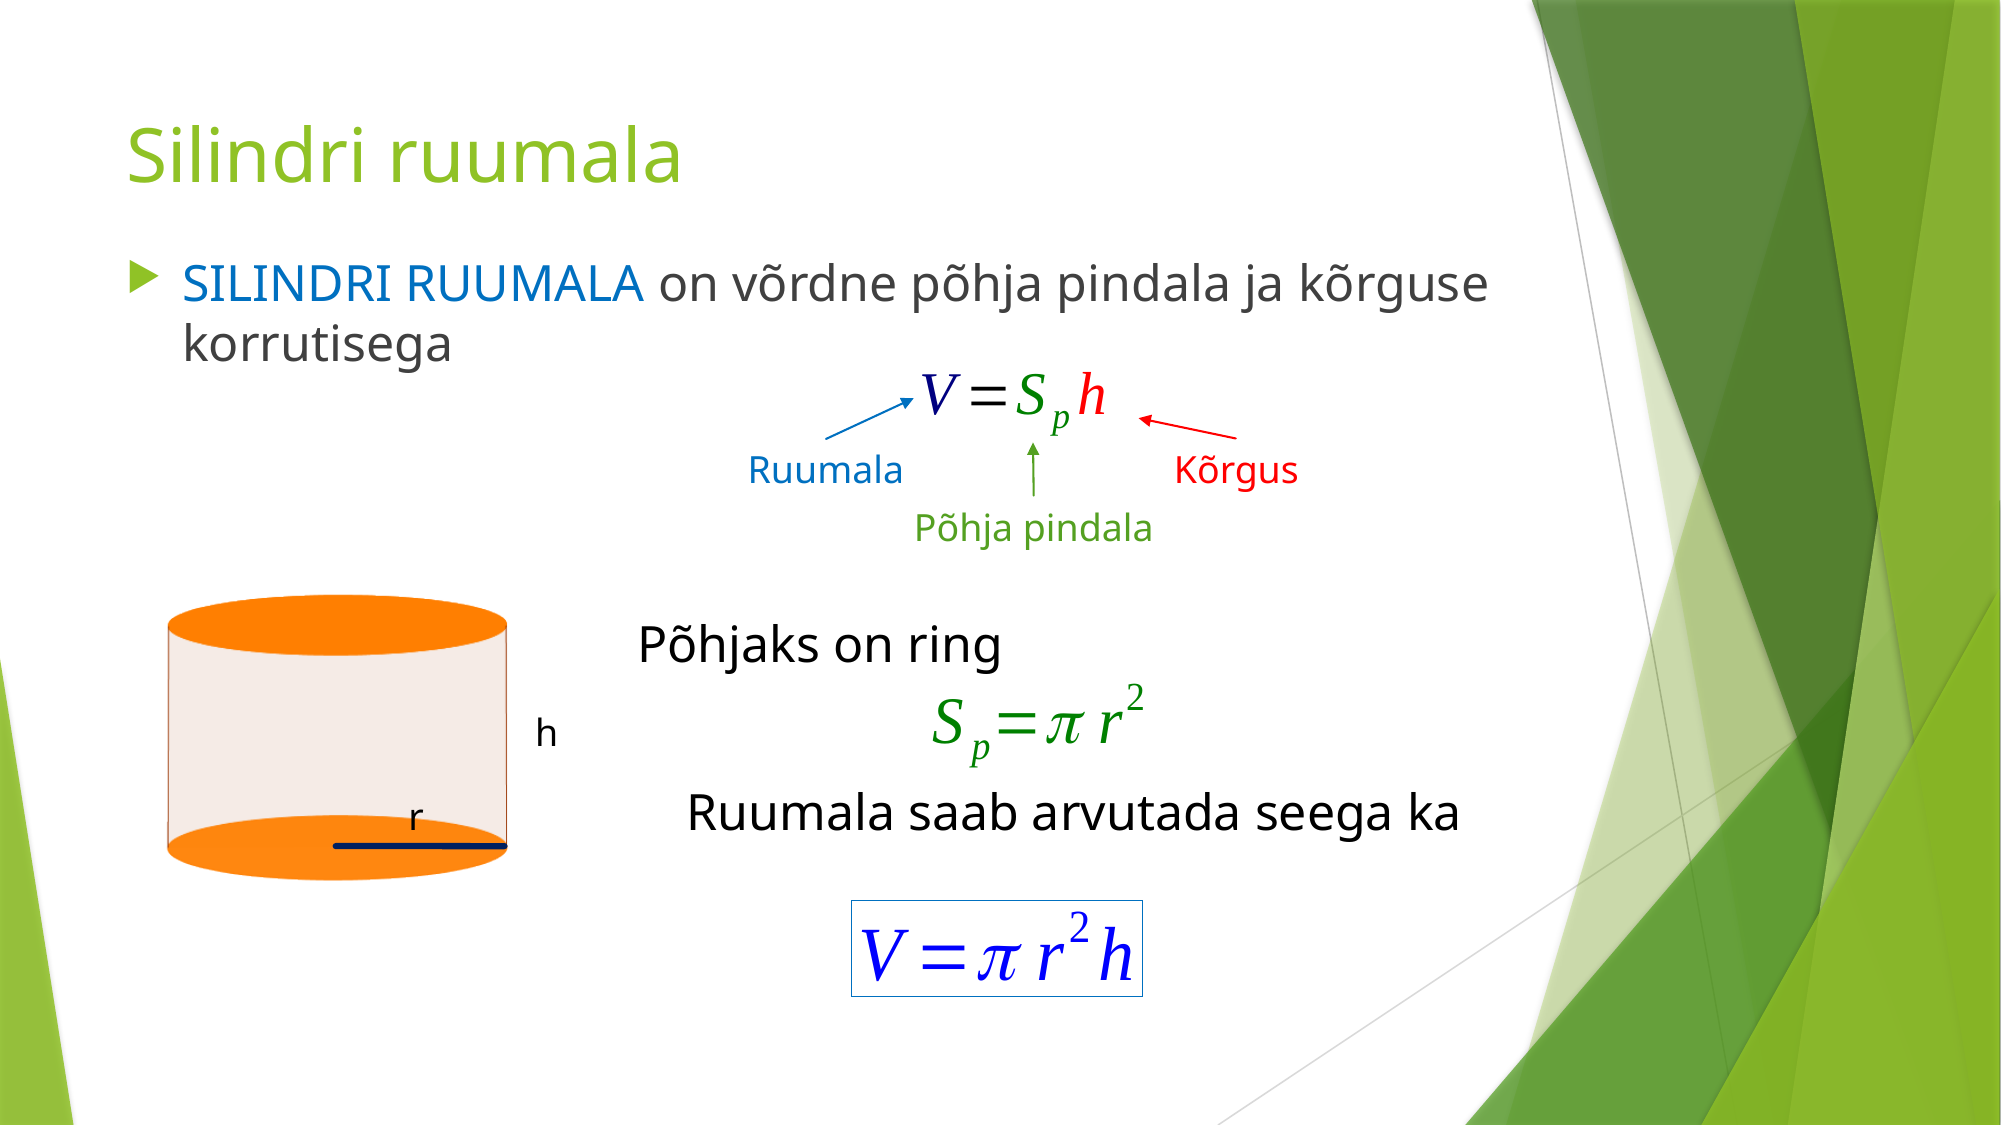

# Silindri ruumala
SILINDRI RUUMALA on võrdne põhja pindala ja kõrguse korrutisega
Ruumala
Kõrgus
Põhja pindala
Põhjaks on ring
h
Ruumala saab arvutada seega ka
r